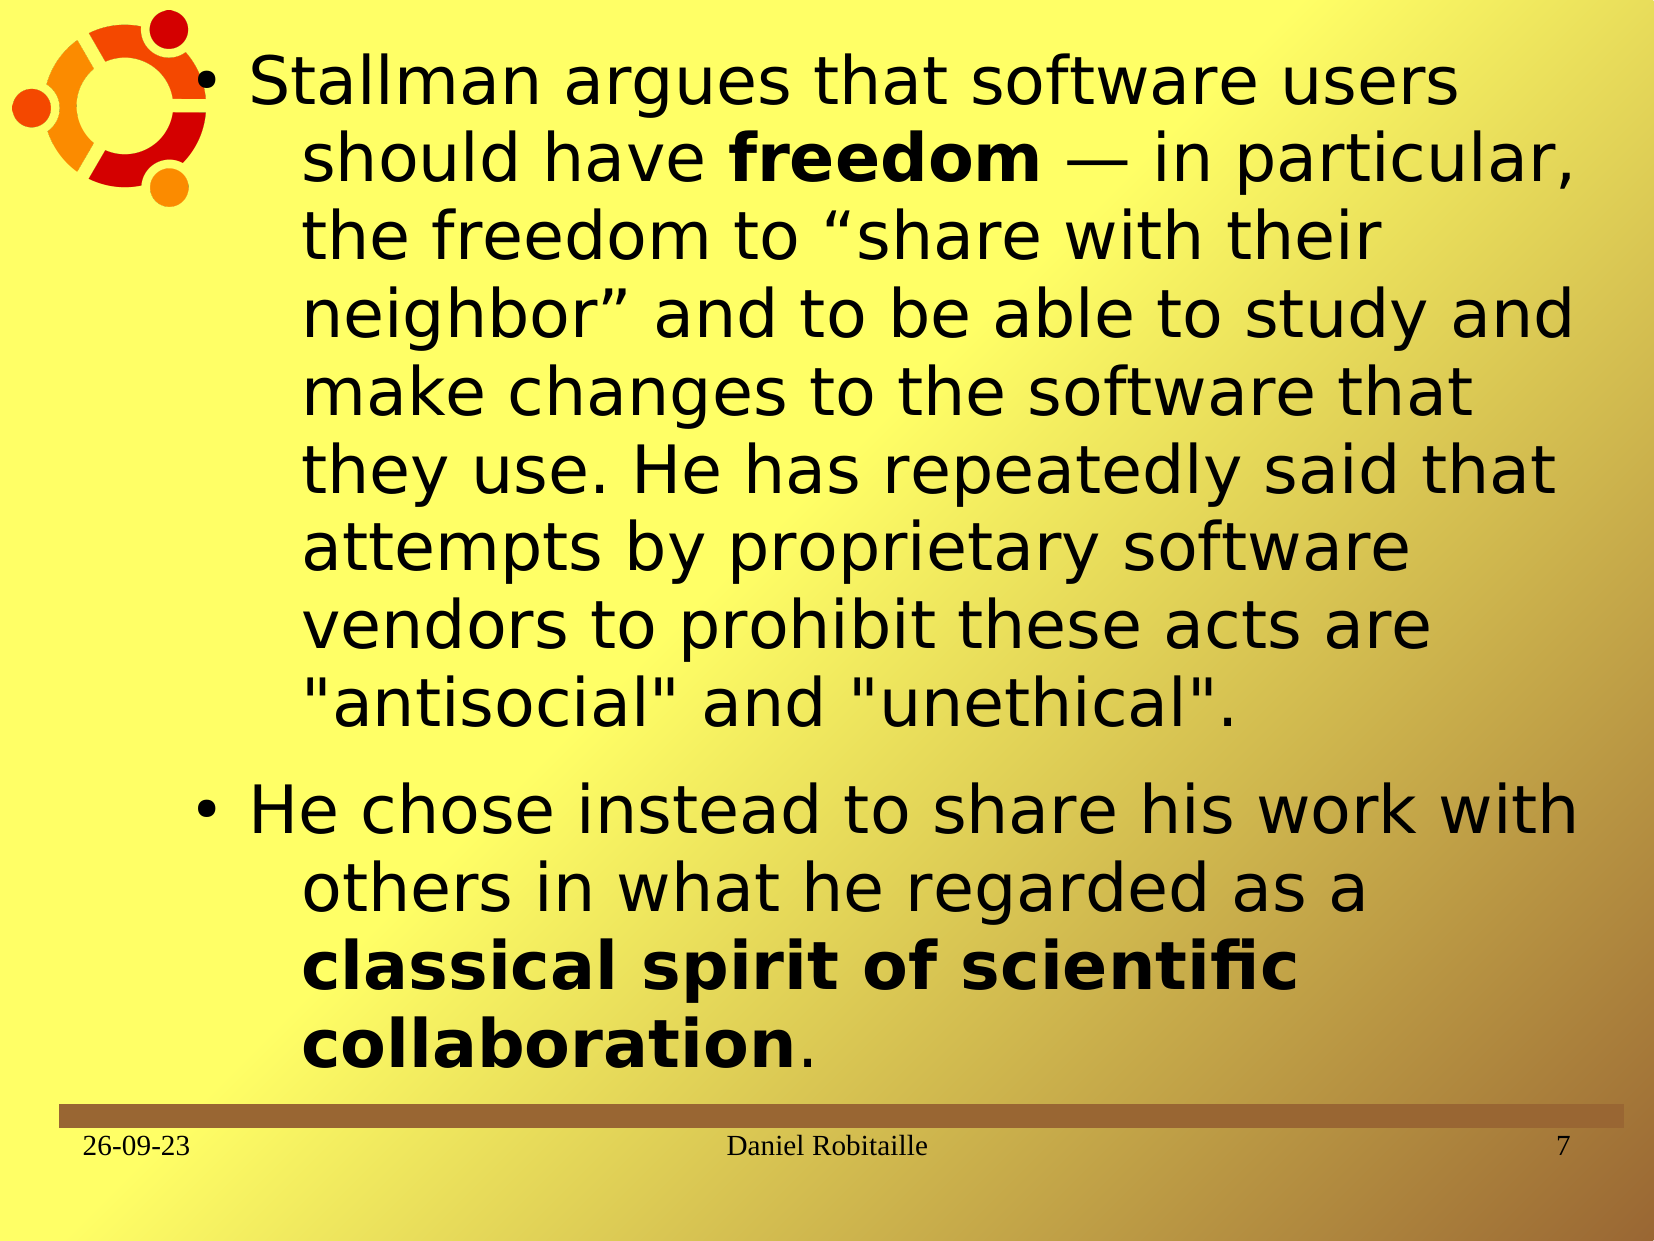

# Stallman argues that software users should have freedom — in particular, the freedom to “share with their neighbor” and to be able to study and make changes to the software that they use. He has repeatedly said that attempts by proprietary software vendors to prohibit these acts are "antisocial" and "unethical".
He chose instead to share his work with others in what he regarded as a classical spirit of scientific collaboration.
Daniel Robitaille
7